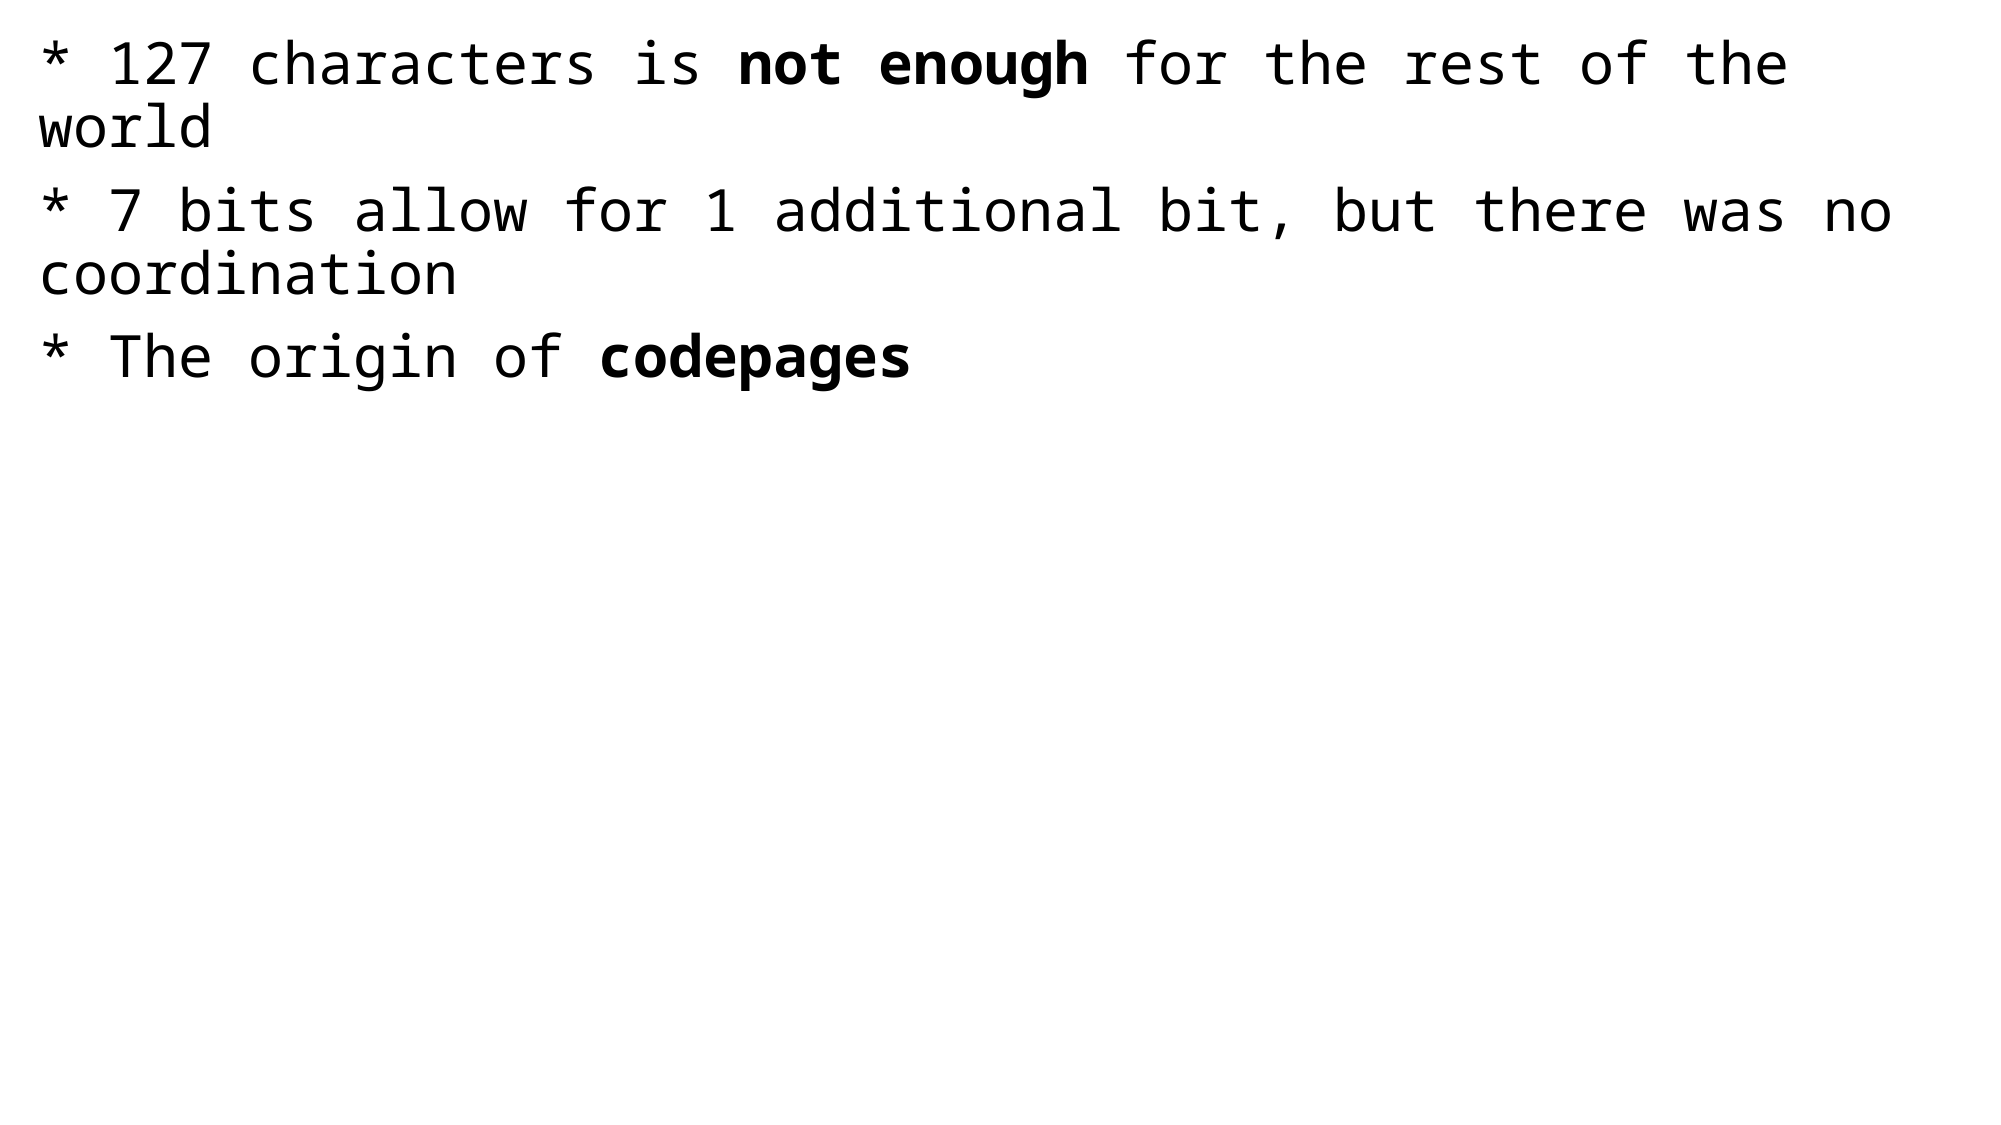

# * 127 characters is not enough for the rest of the world
* 7 bits allow for 1 additional bit, but there was no coordination
* The origin of codepages